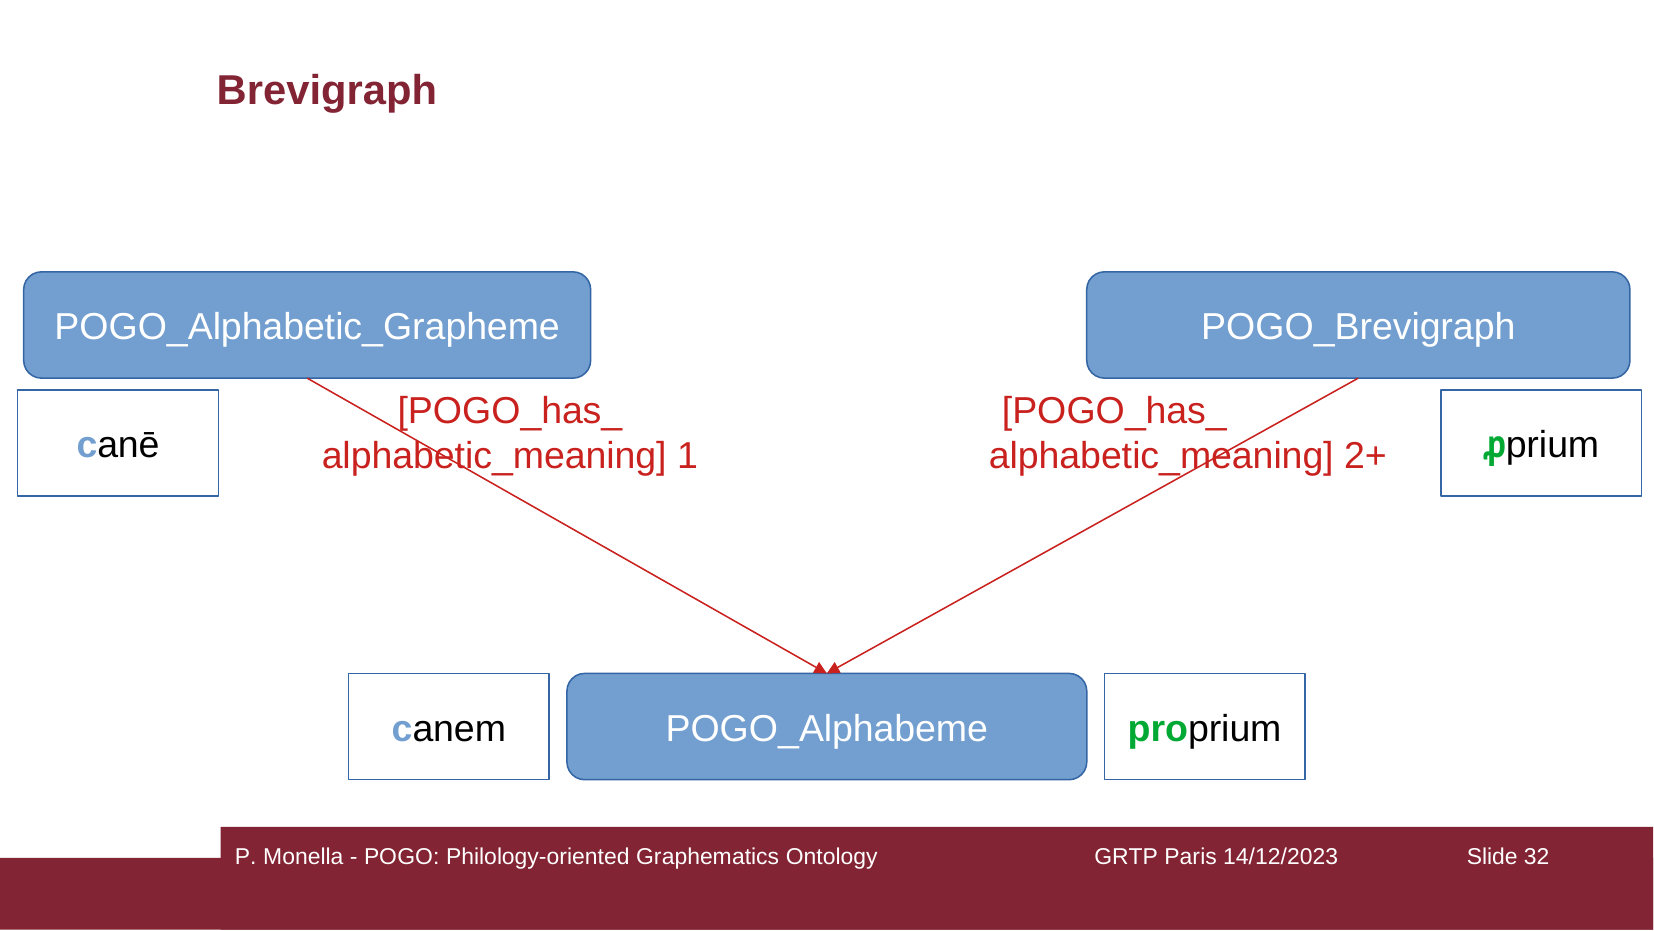

# Brevigraph
POGO_Alphabetic_Grapheme
POGO_Brevigraph
canē
ꝓprium
canem
proprium
POGO_Alphabeme
P. Monella - POGO: Philology-oriented Graphematics Ontology
32